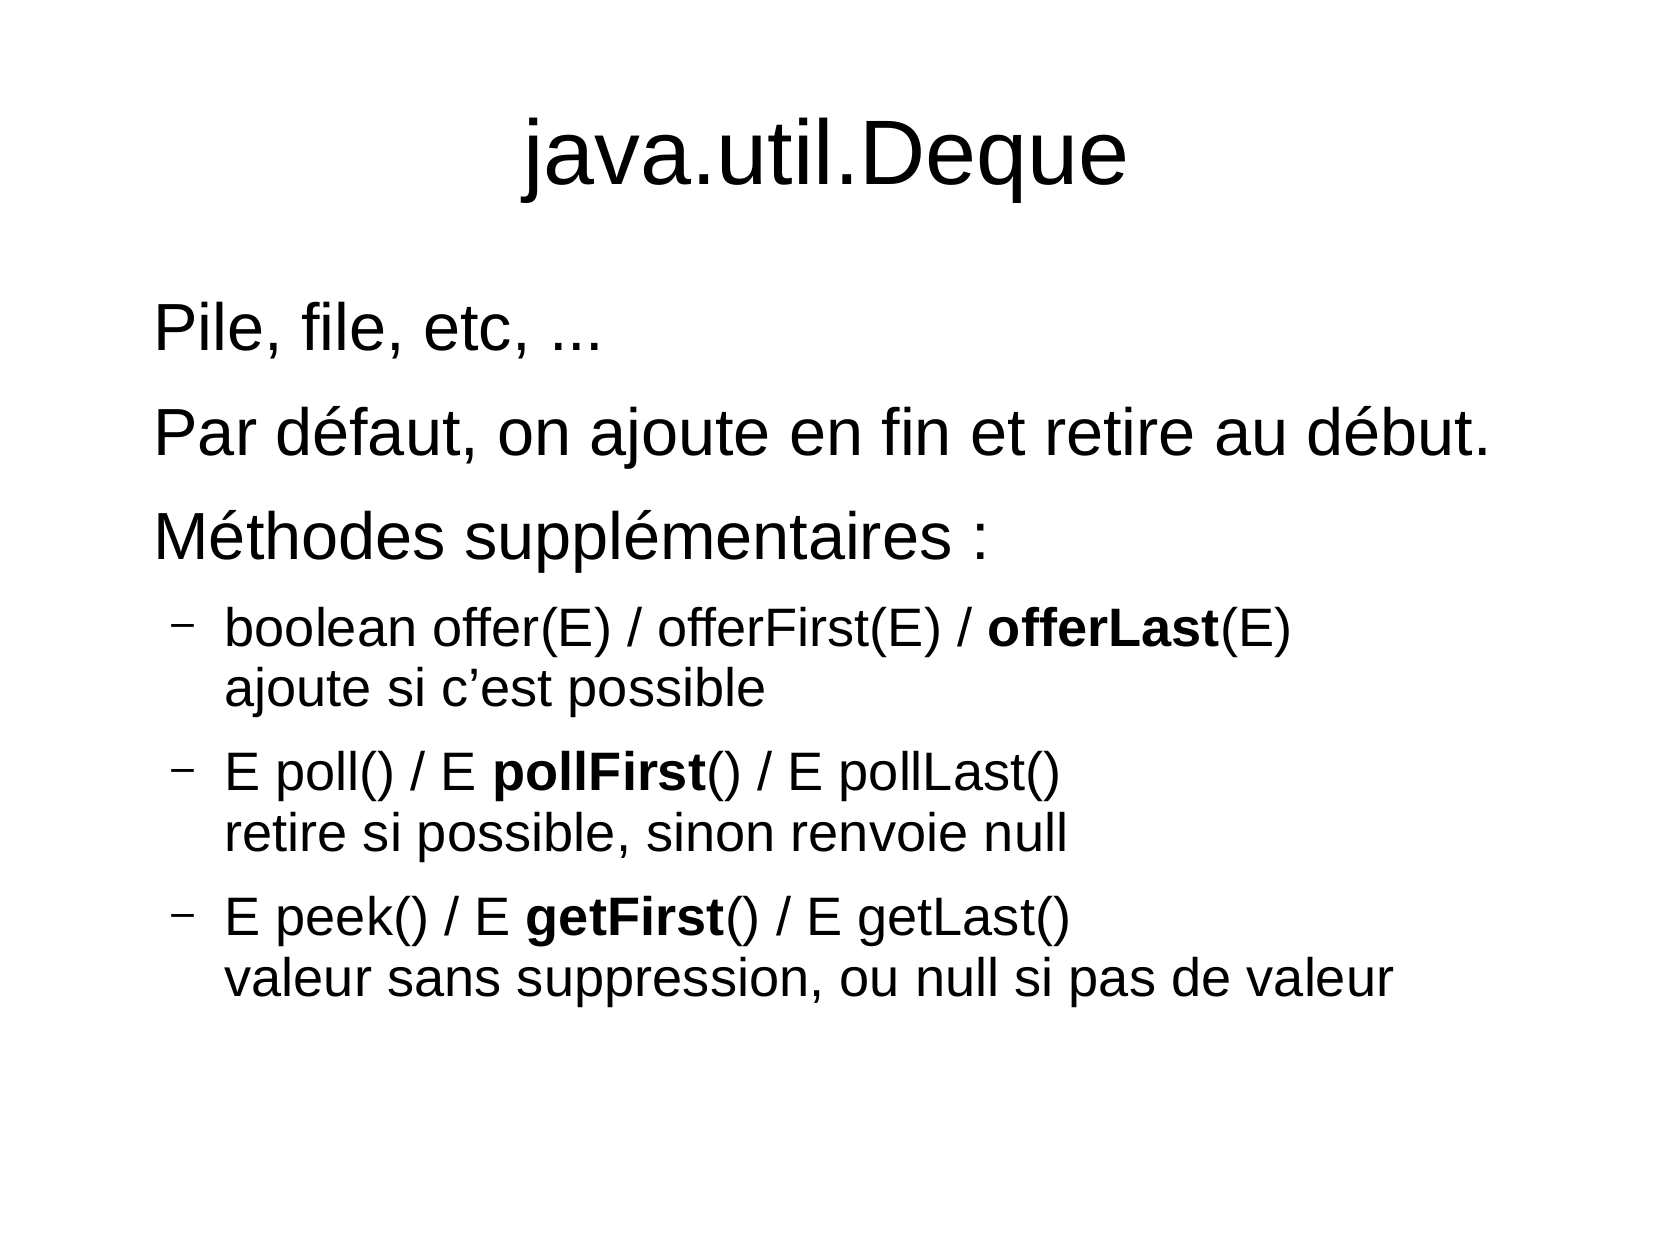

# java.util.Deque
Pile, file, etc, ...
Par défaut, on ajoute en fin et retire au début.
Méthodes supplémentaires :
boolean offer(E) / offerFirst(E) / offerLast(E)
ajoute si c’est possible
E poll() / E pollFirst() / E pollLast()
retire si possible, sinon renvoie null
E peek() / E getFirst() / E getLast()
valeur sans suppression, ou null si pas de valeur